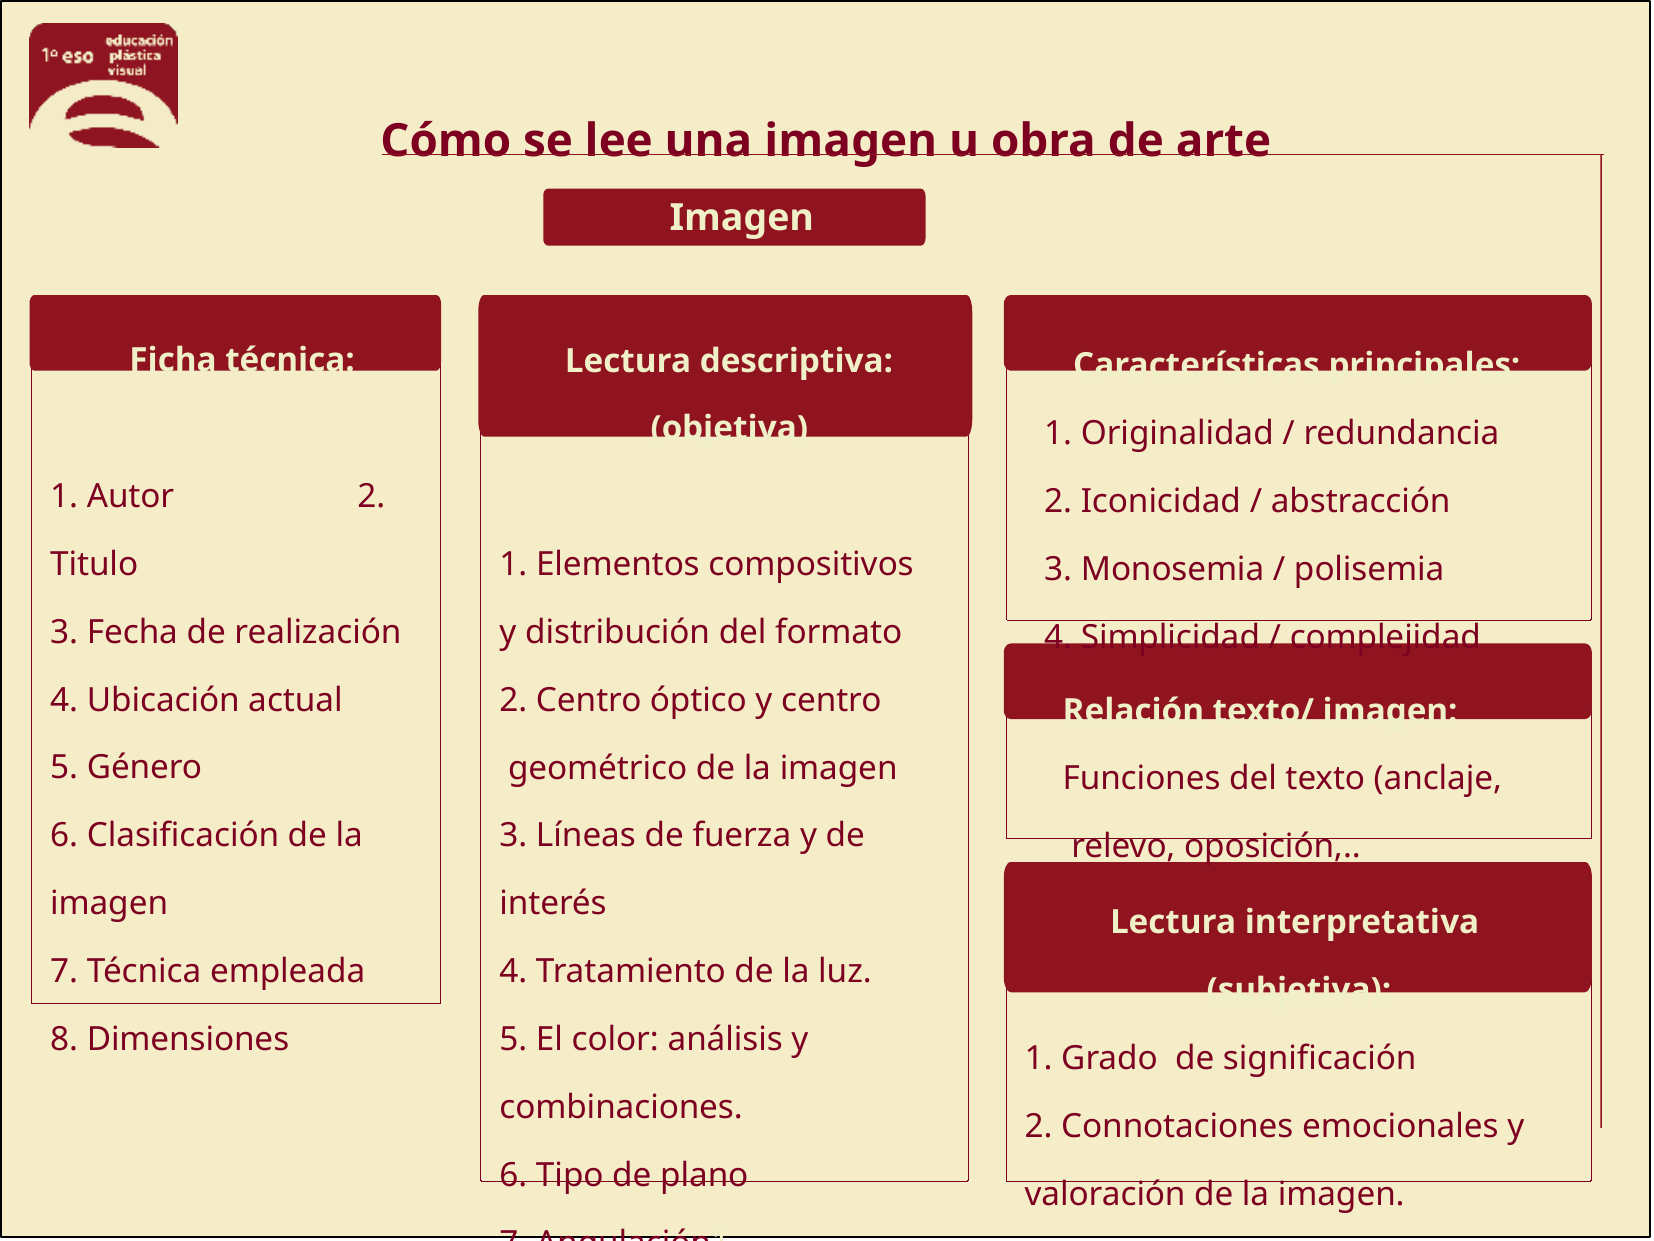

Cómo se lee una imagen u obra de arte
Imagen
#
Ficha técnica:
1. Autor 2. Titulo
3. Fecha de realización
4. Ubicación actual
5. Género
6. Clasificación de la
imagen
7. Técnica empleada
8. Dimensiones
Lectura descriptiva:(objetiva)
1. Elementos compositivos
y distribución del formato
2. Centro óptico y centro
 geométrico de la imagen
3. Líneas de fuerza y de interés
4. Tratamiento de la luz.
5. El color: análisis y
combinaciones.
6. Tipo de plano
7. Angulación1
Características principales:
1. Originalidad / redundancia
2. Iconicidad / abstracción
3. Monosemia / polisemia
4. Simplicidad / complejidad
Relación texto/ imagen:
Funciones del texto (anclaje,
 relevo, oposición,..
Lectura interpretativa
(subjetiva):
1. Grado de significación
2. Connotaciones emocionales y
valoración de la imagen.